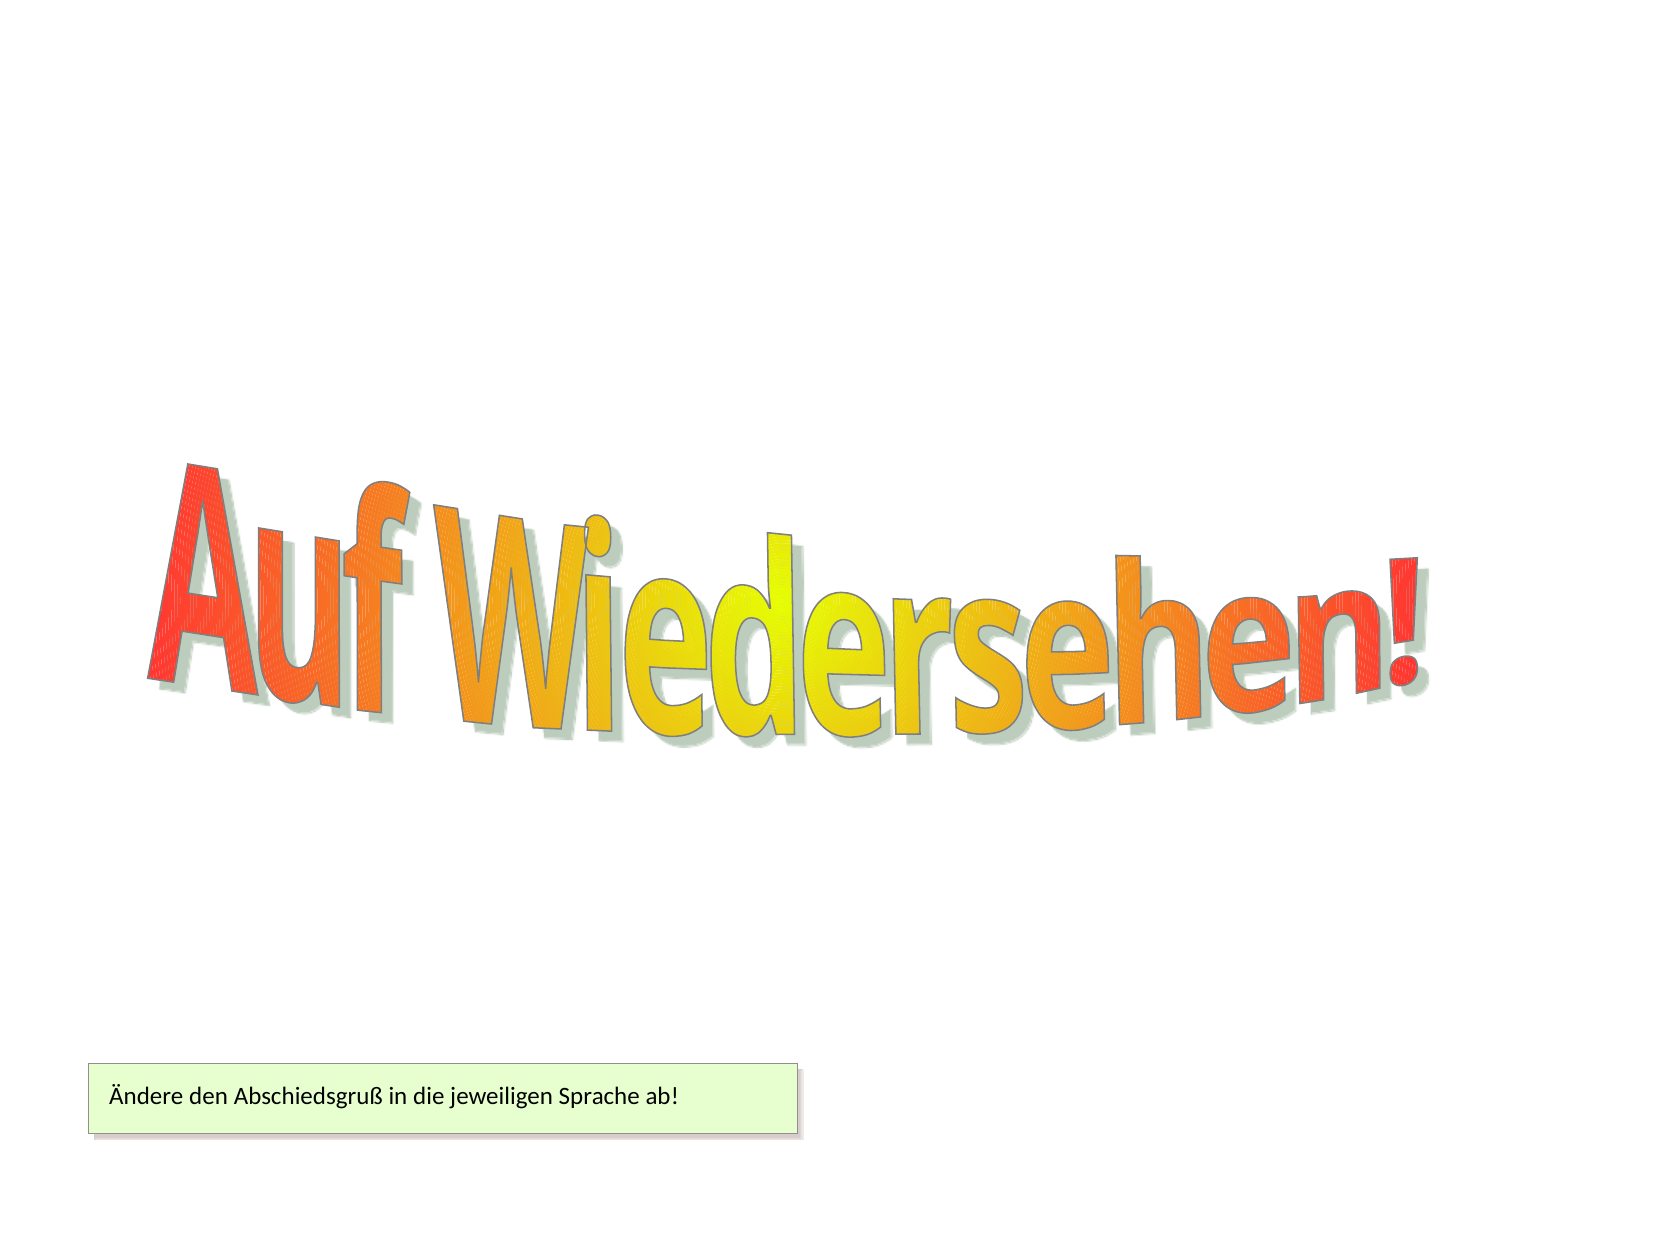

Auf Wiedersehen!
Ändere den Abschiedsgruß in die jeweiligen Sprache ab!